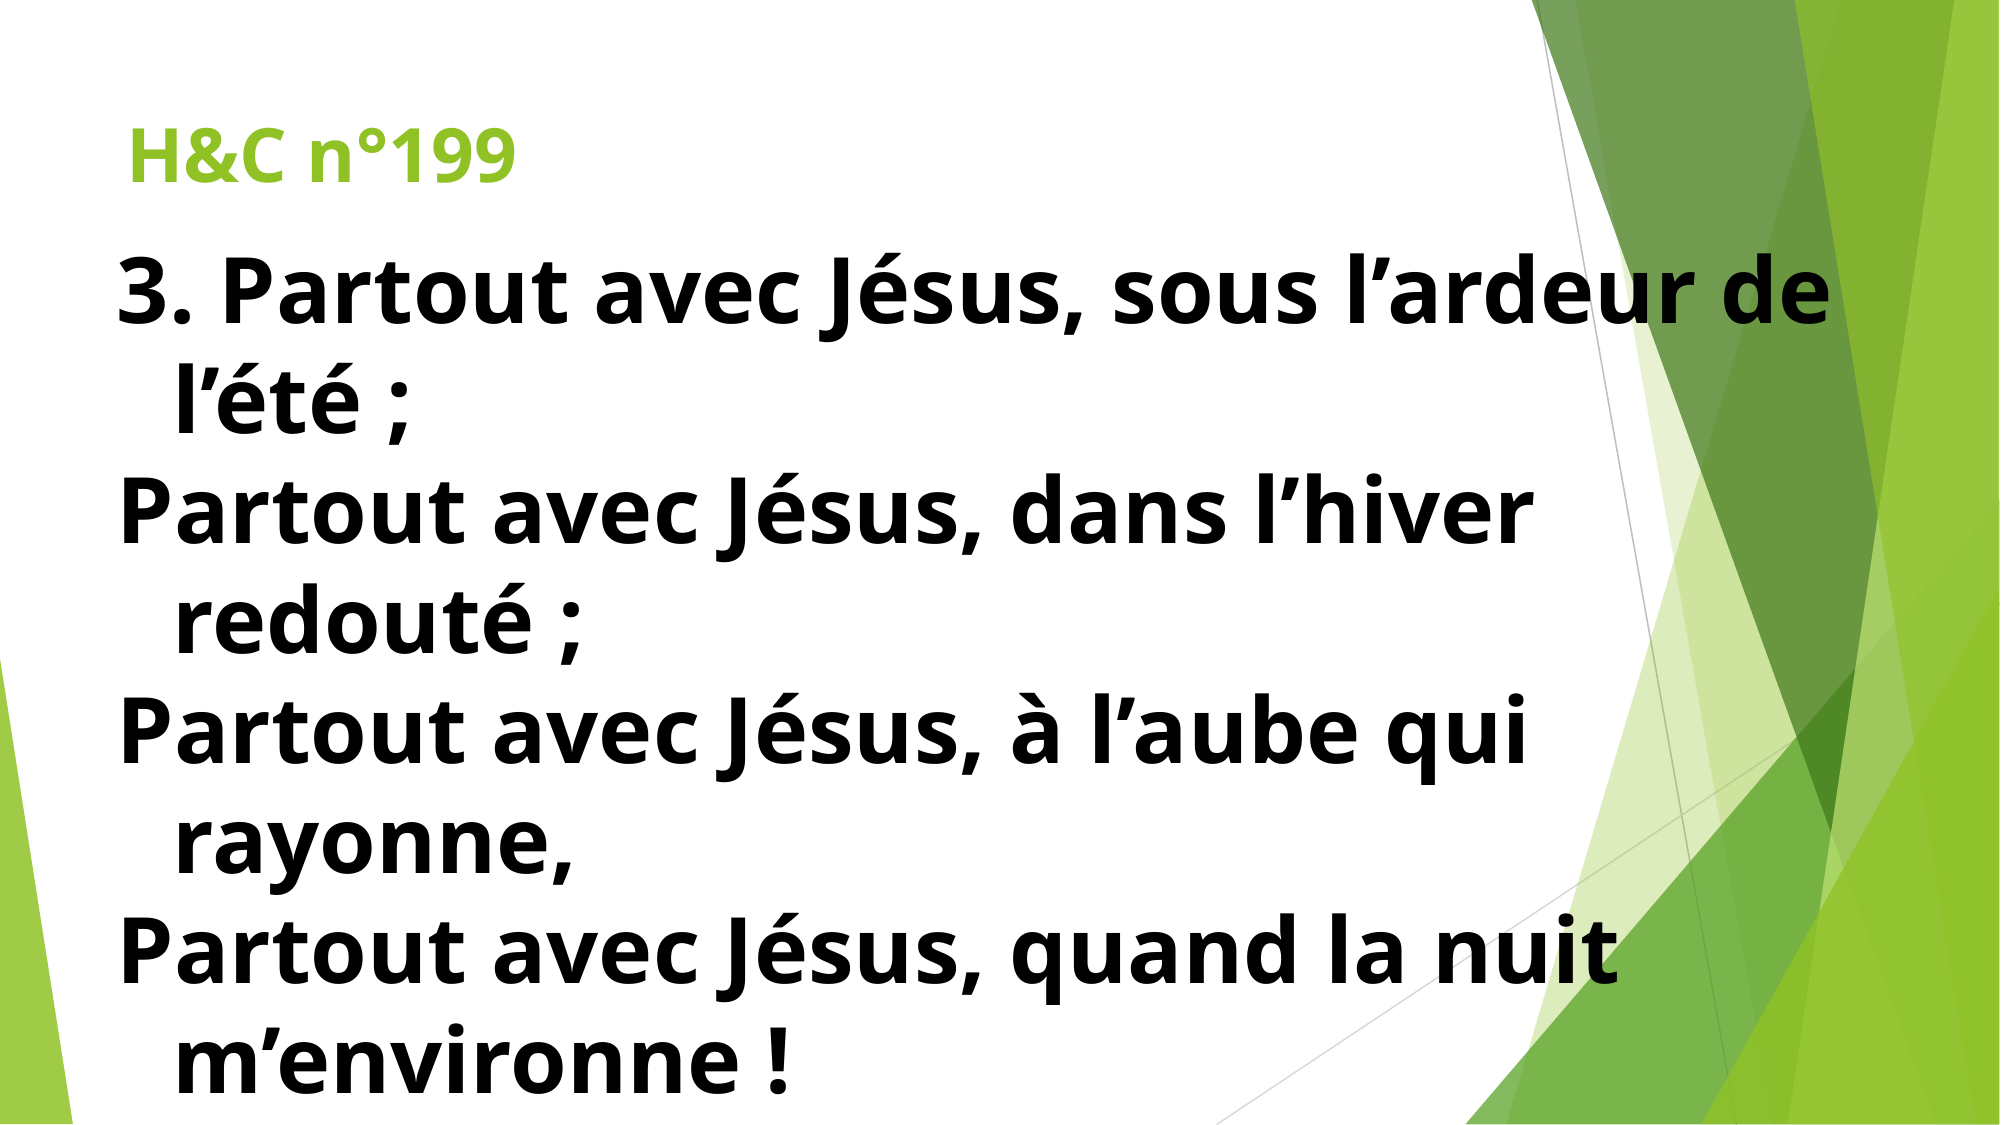

H&C n°199
3. Partout avec Jésus, sous l’ardeur de l’été ;
Partout avec Jésus, dans l’hiver redouté ;
Partout avec Jésus, à l’aube qui rayonne,
Partout avec Jésus, quand la nuit m’environne !